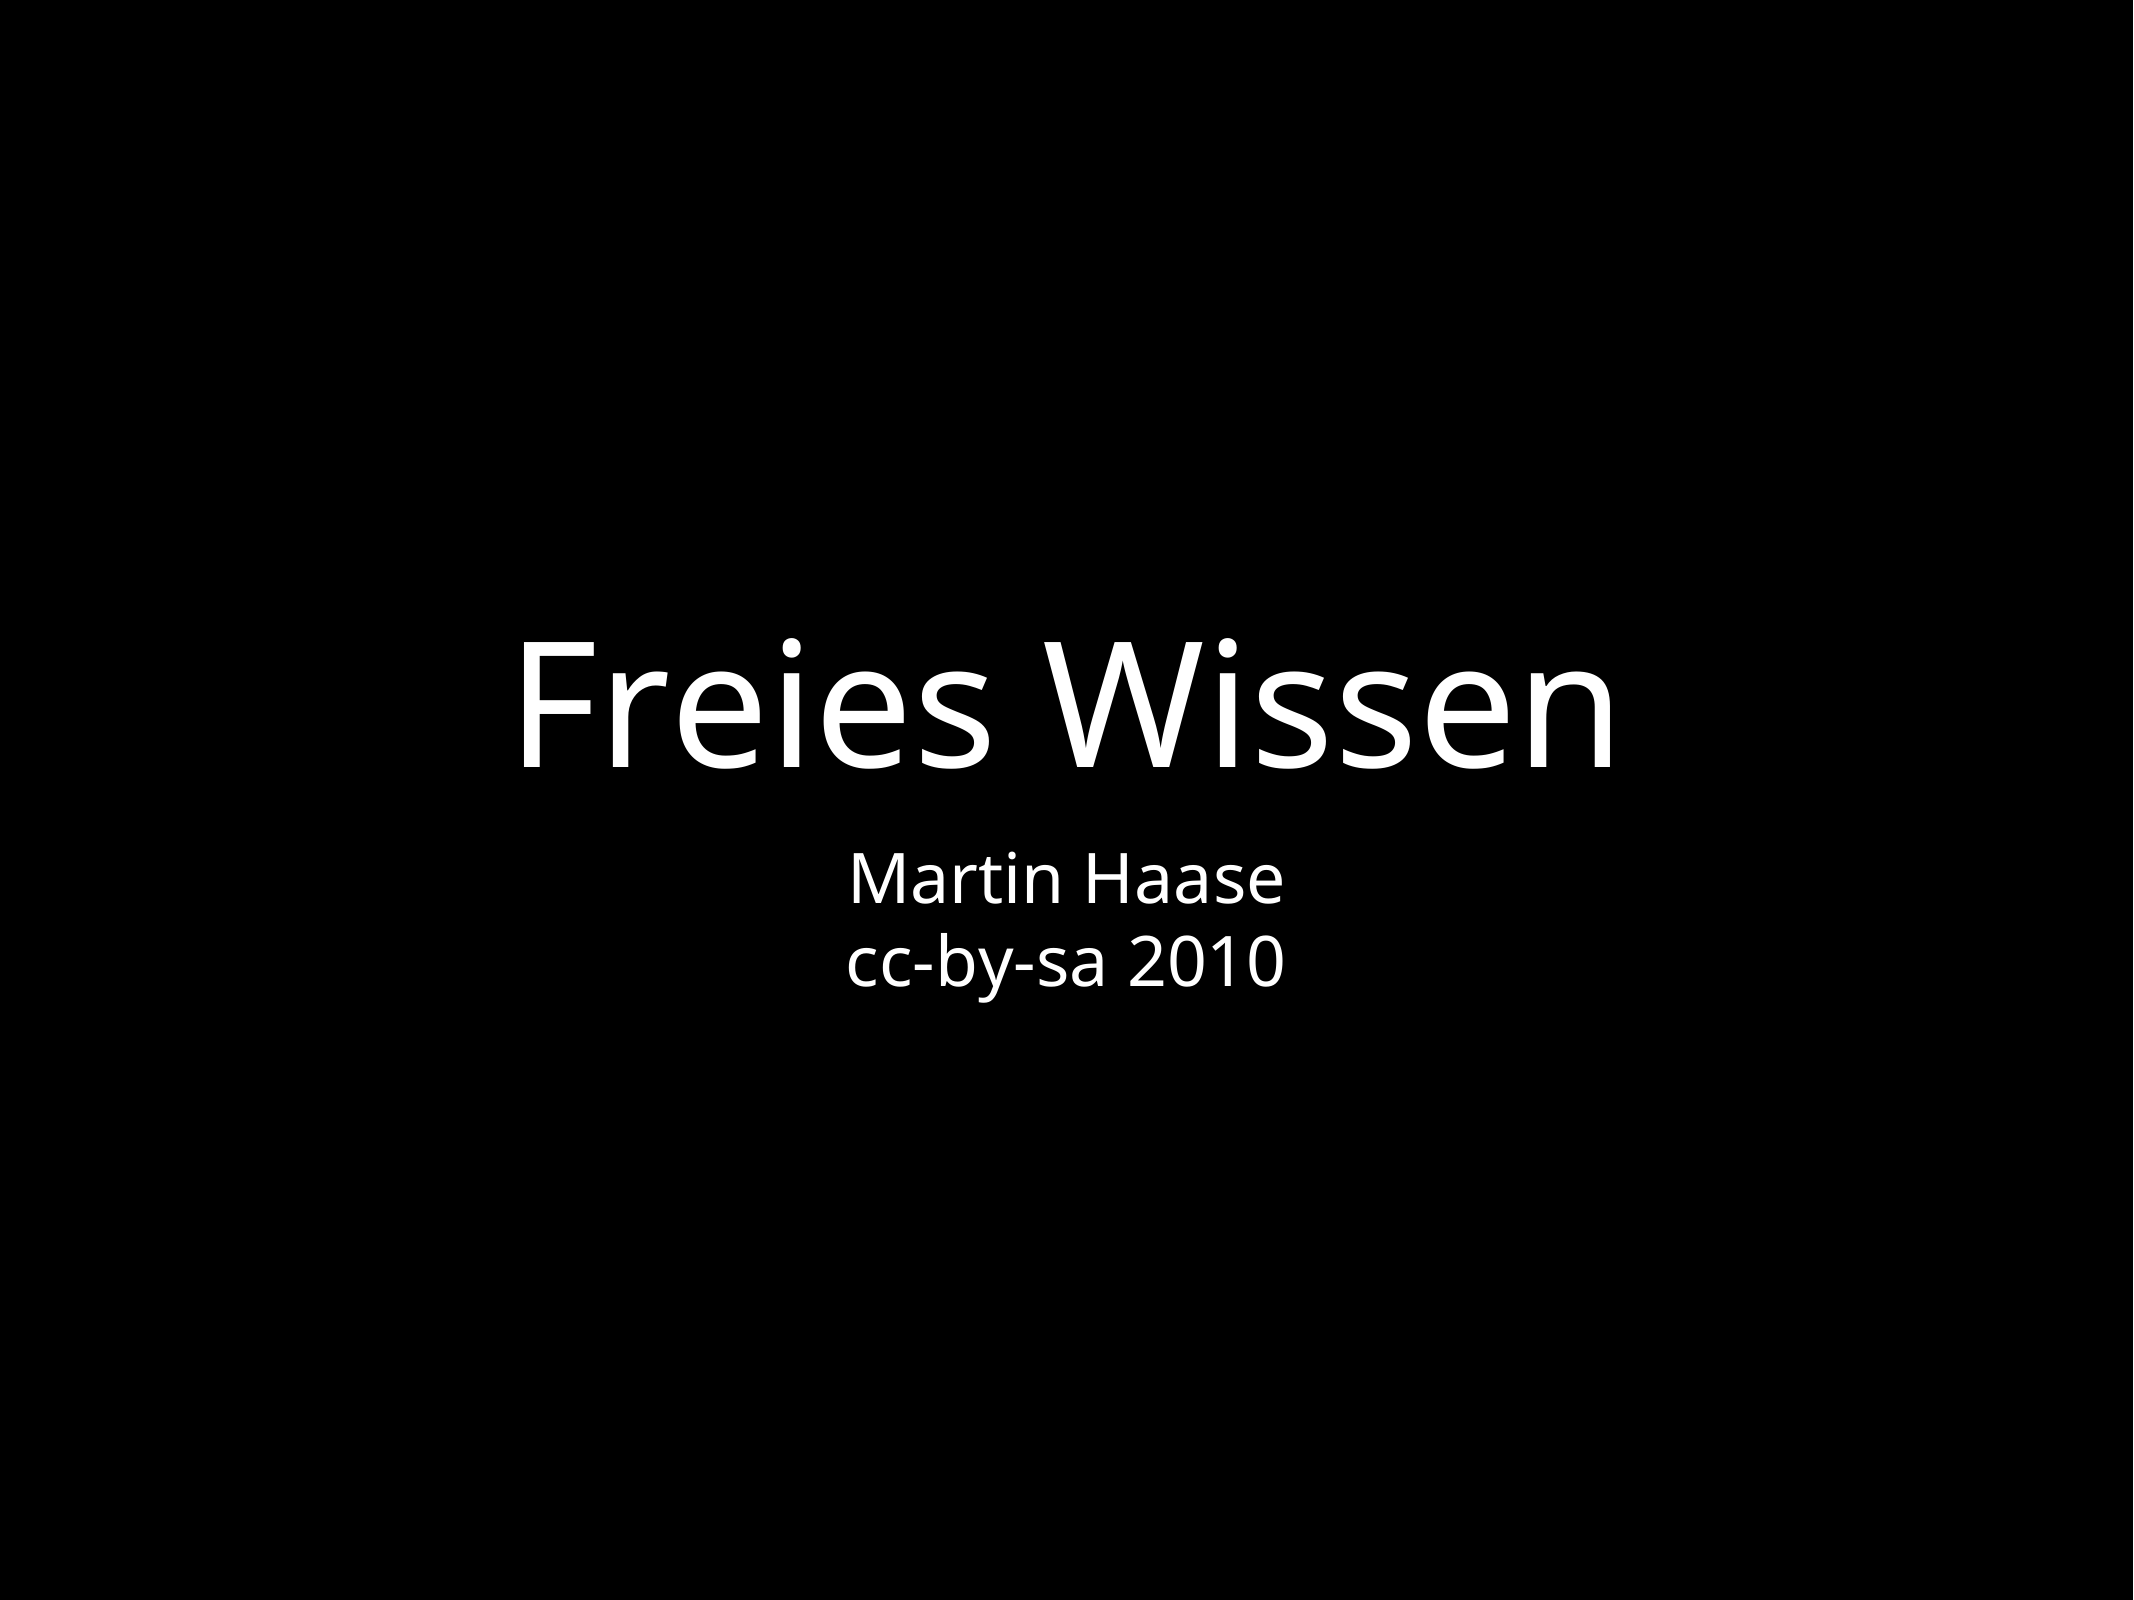

# Freies Wissen
Martin Haase
cc-by-sa 2010